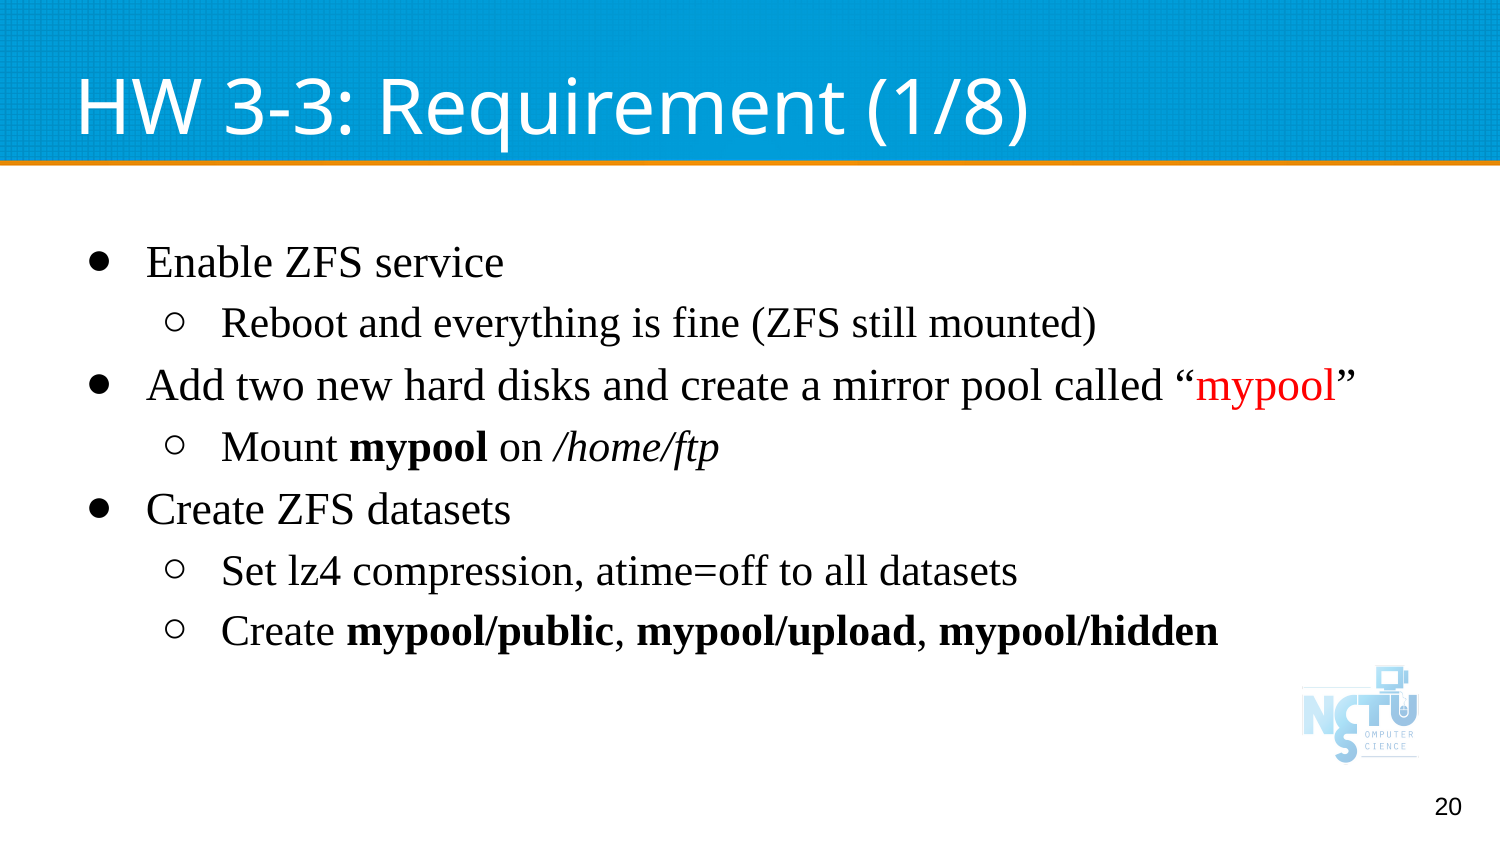

# HW 3-3: Requirement (1/8)
Enable ZFS service
Reboot and everything is fine (ZFS still mounted)
Add two new hard disks and create a mirror pool called “mypool”
Mount mypool on /home/ftp
Create ZFS datasets
Set lz4 compression, atime=off to all datasets
Create mypool/public, mypool/upload, mypool/hidden